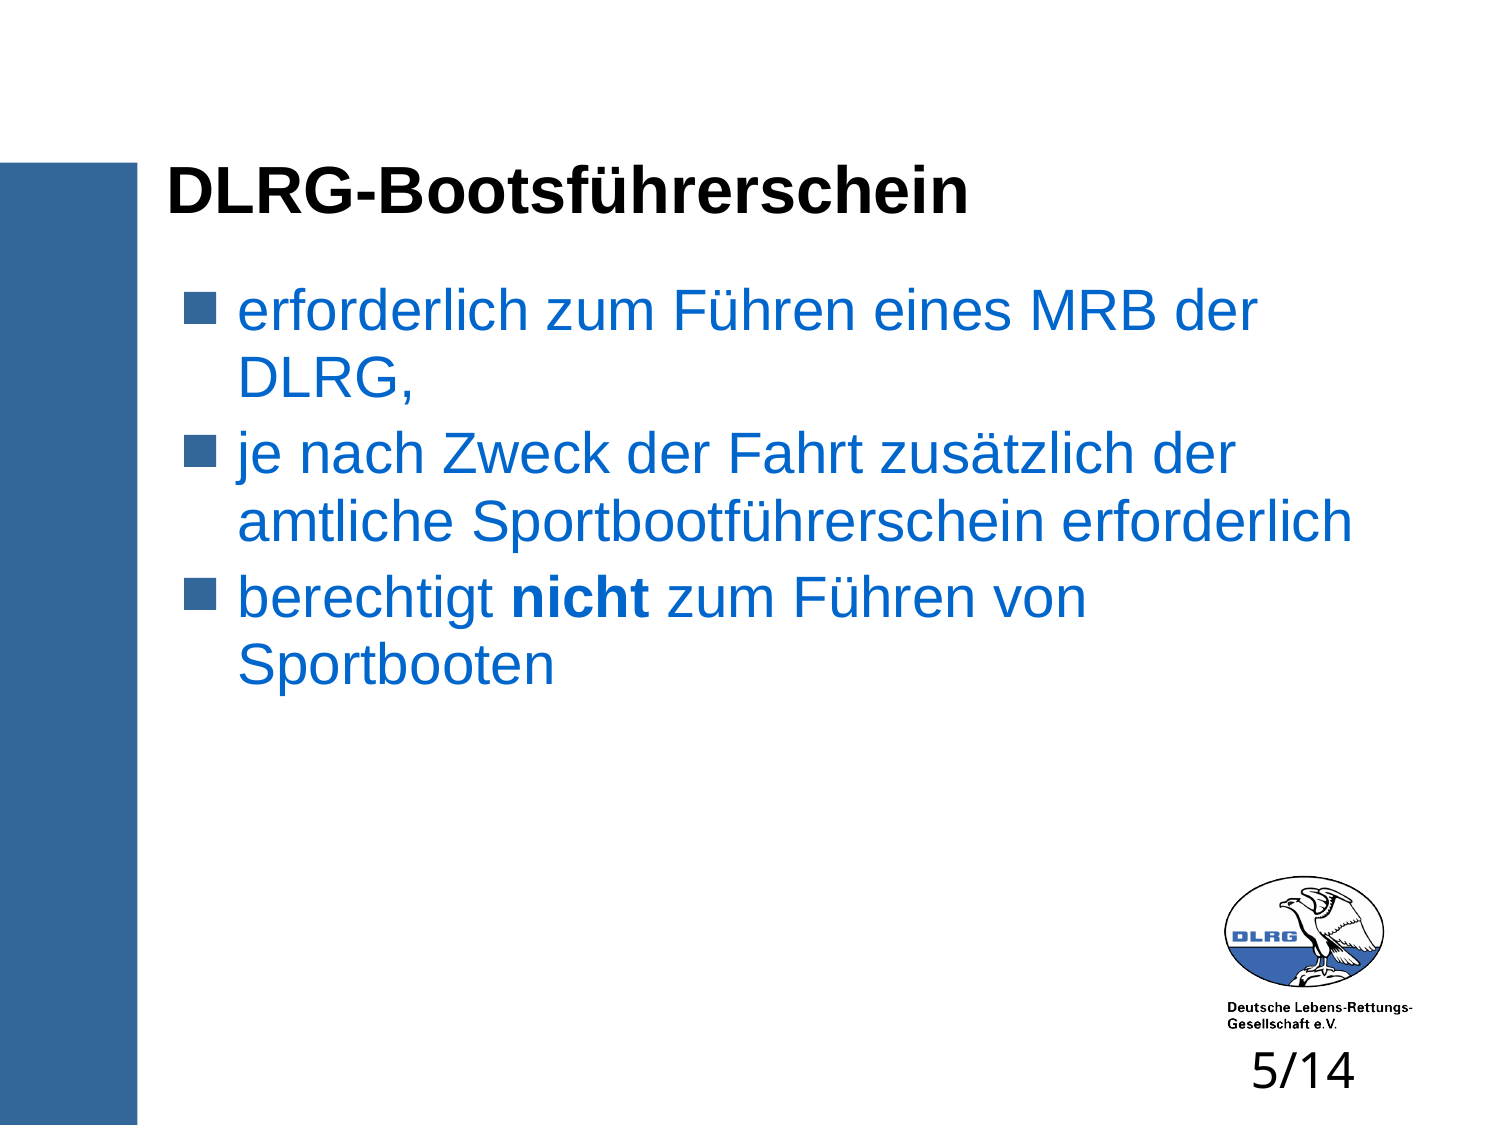

# DLRG-Bootsführerschein
erforderlich zum Führen eines MRB der DLRG,
je nach Zweck der Fahrt zusätzlich der amtliche Sportbootführerschein erforderlich
berechtigt nicht zum Führen von Sportbooten